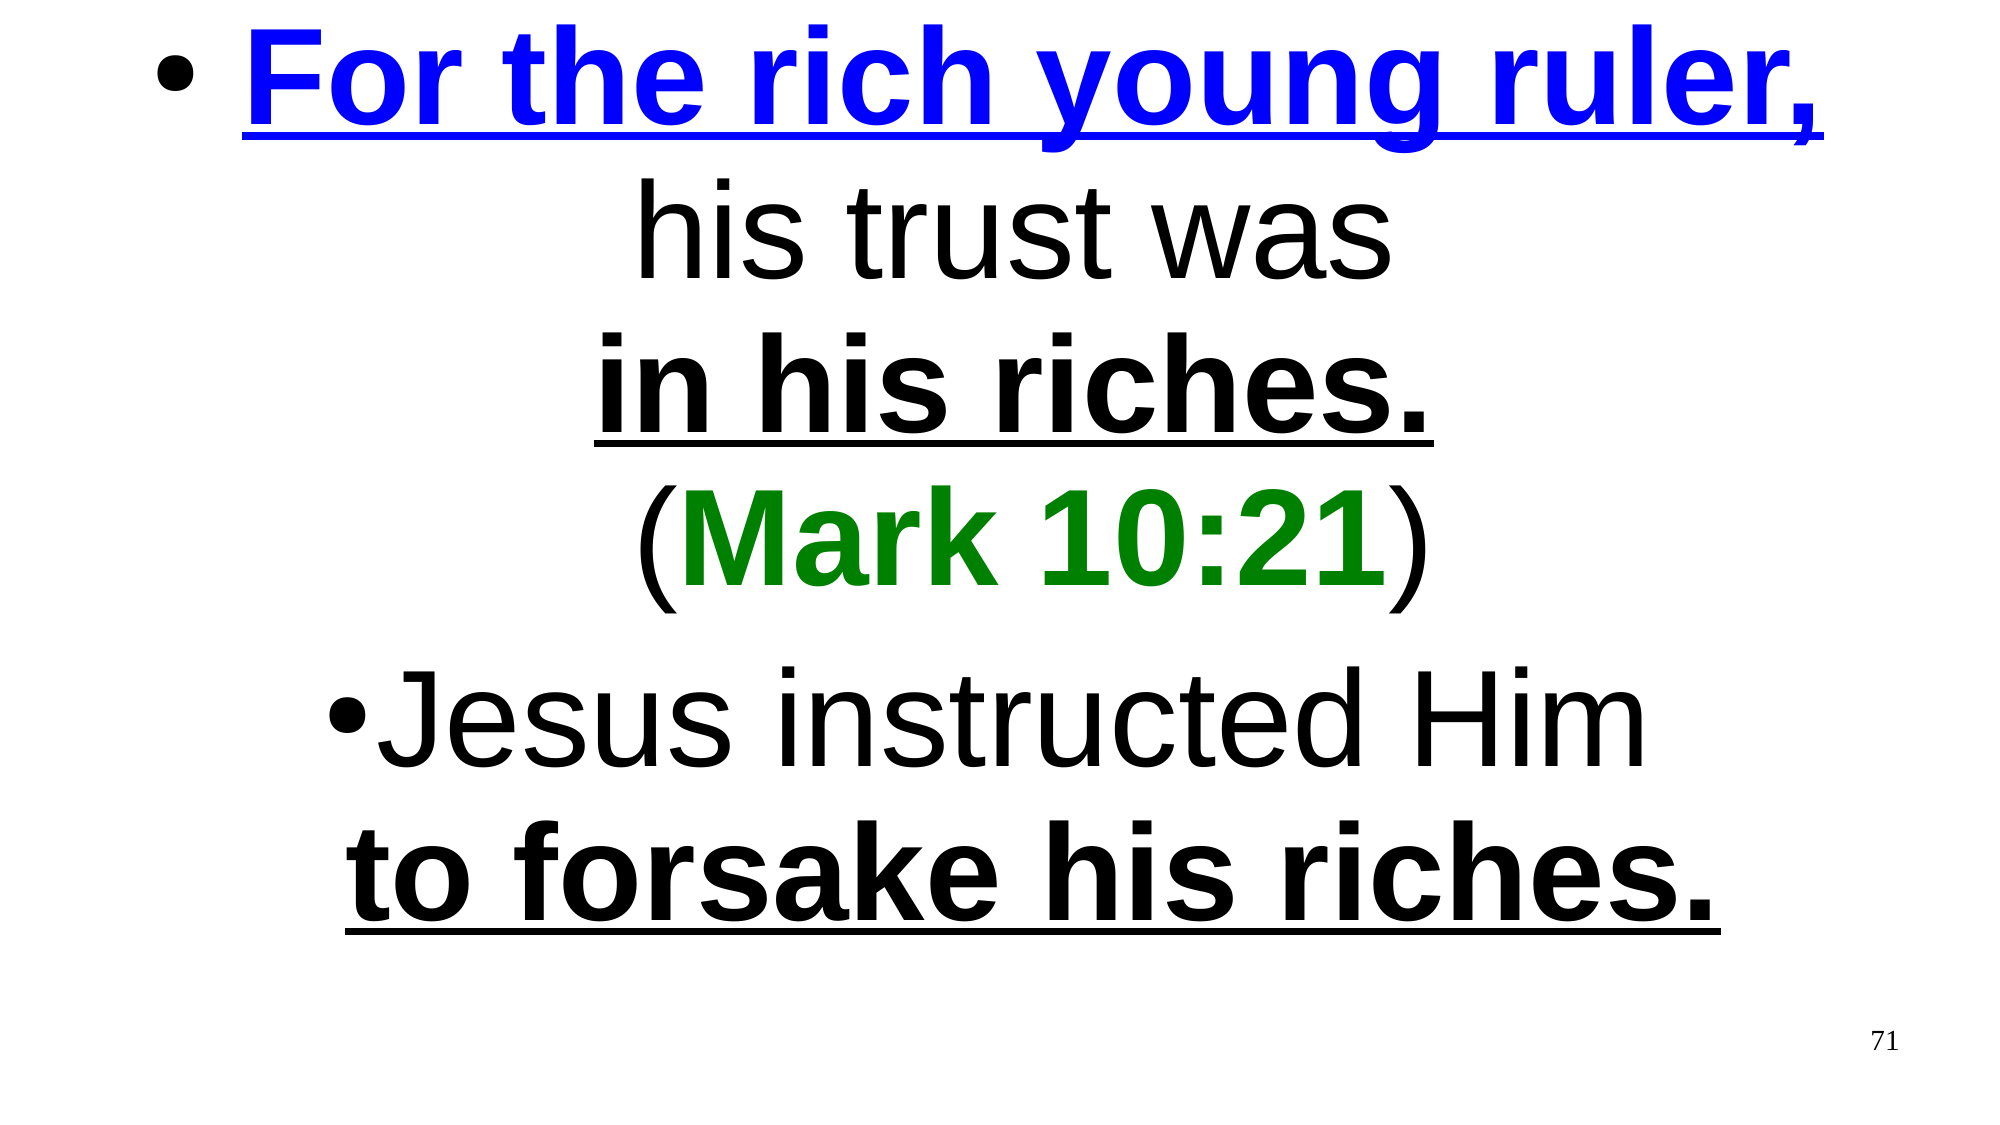

# For the rich young ruler, his trust was in his riches. (Mark 10:21)
Jesus instructed Him
to forsake his riches.
71